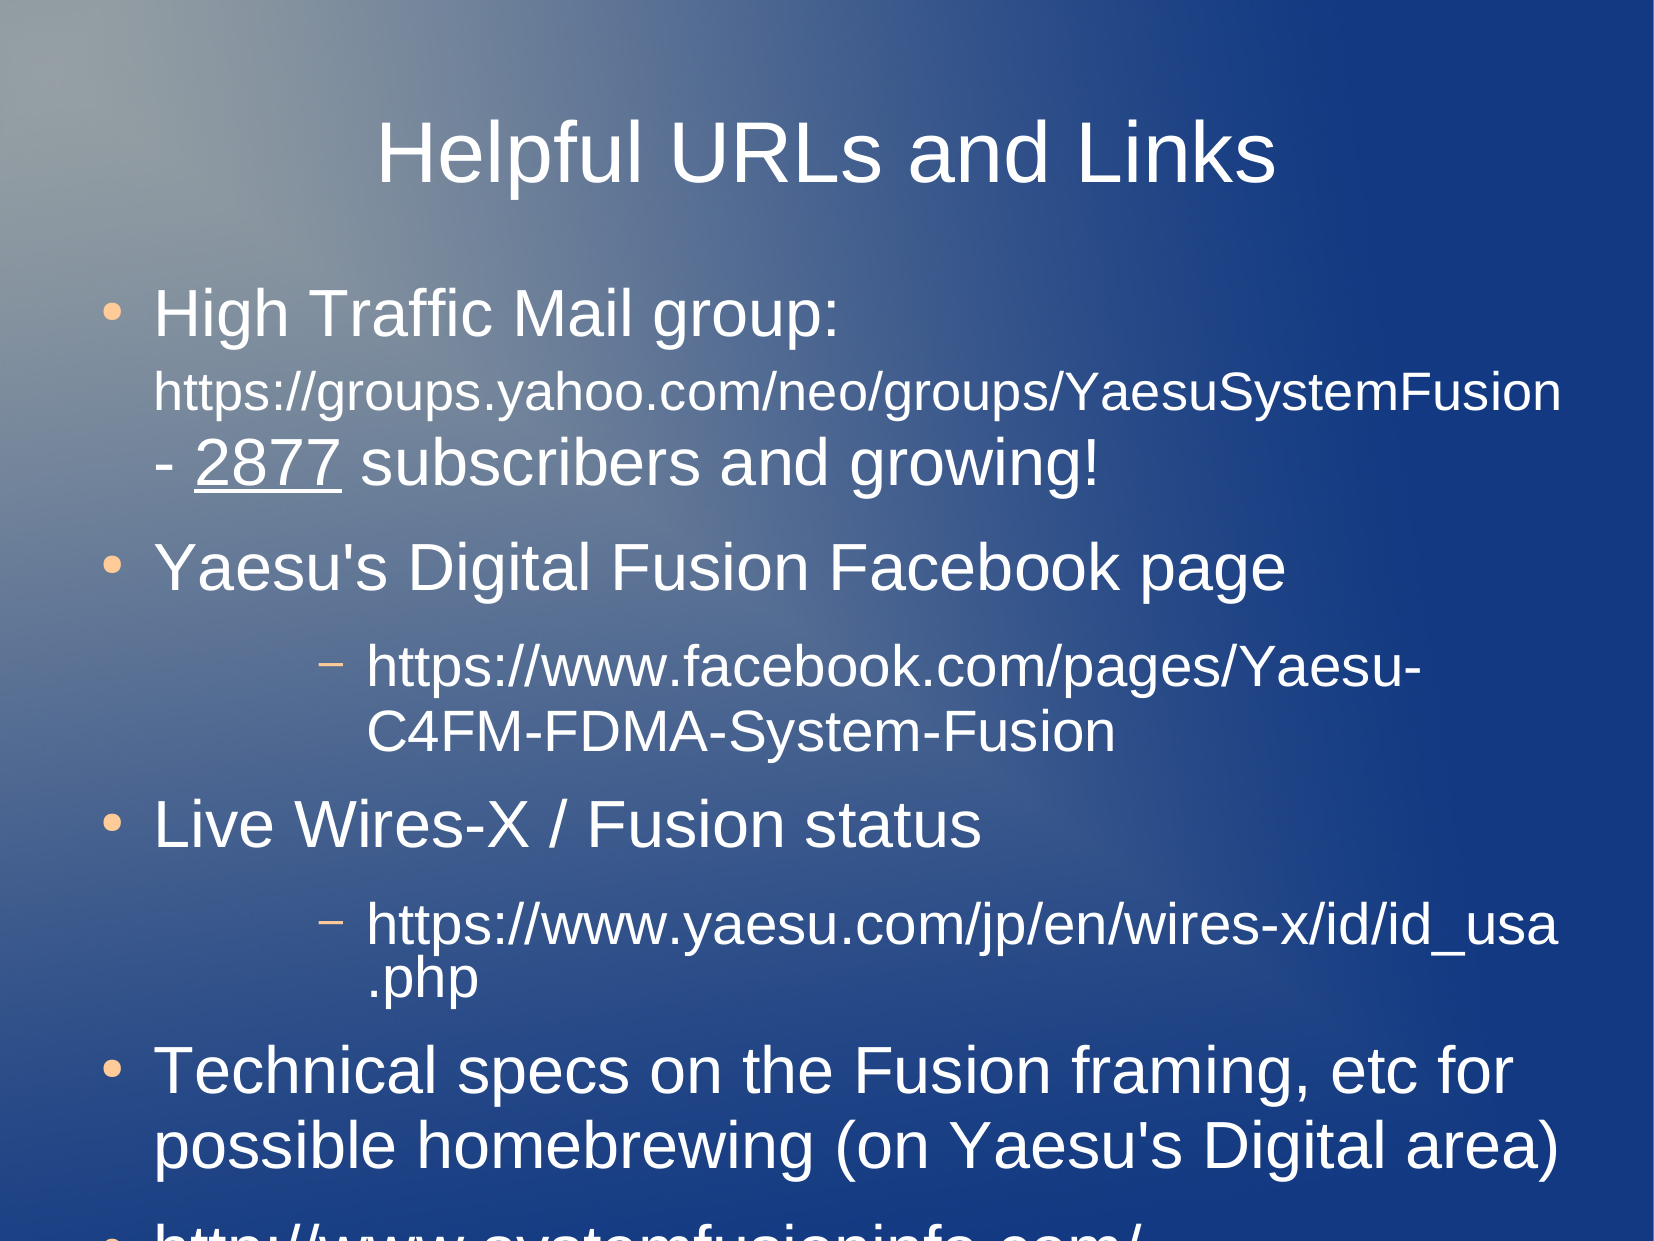

# Helpful URLs and Links
High Traffic Mail group: https://groups.yahoo.com/neo/groups/YaesuSystemFusion - 2877 subscribers and growing!
Yaesu's Digital Fusion Facebook page
https://www.facebook.com/pages/Yaesu-C4FM-FDMA-System-Fusion
Live Wires-X / Fusion status
https://www.yaesu.com/jp/en/wires-x/id/id_usa.php
Technical specs on the Fusion framing, etc for possible homebrewing (on Yaesu's Digital area)
http://www.systemfusioninfo.com/